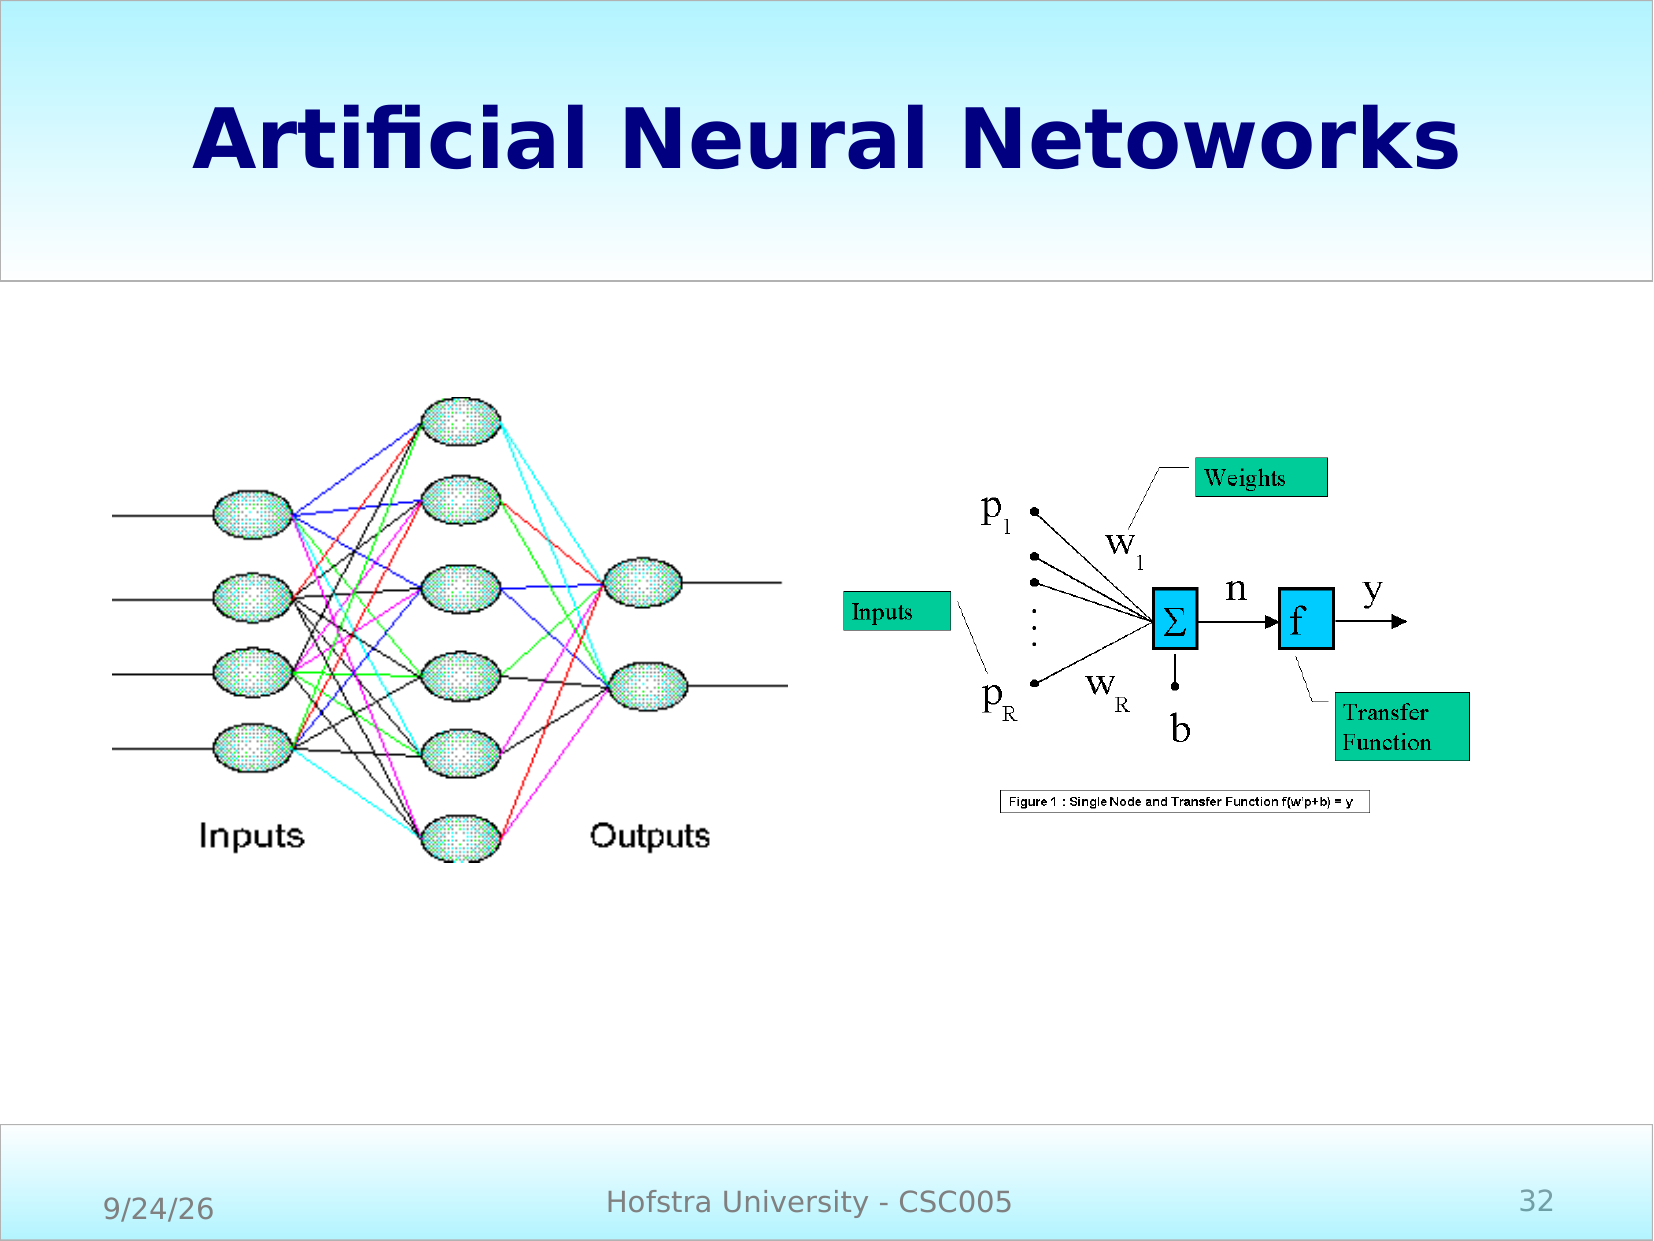

# Artificial Neural Netoworks
32
Hofstra University - CSC005